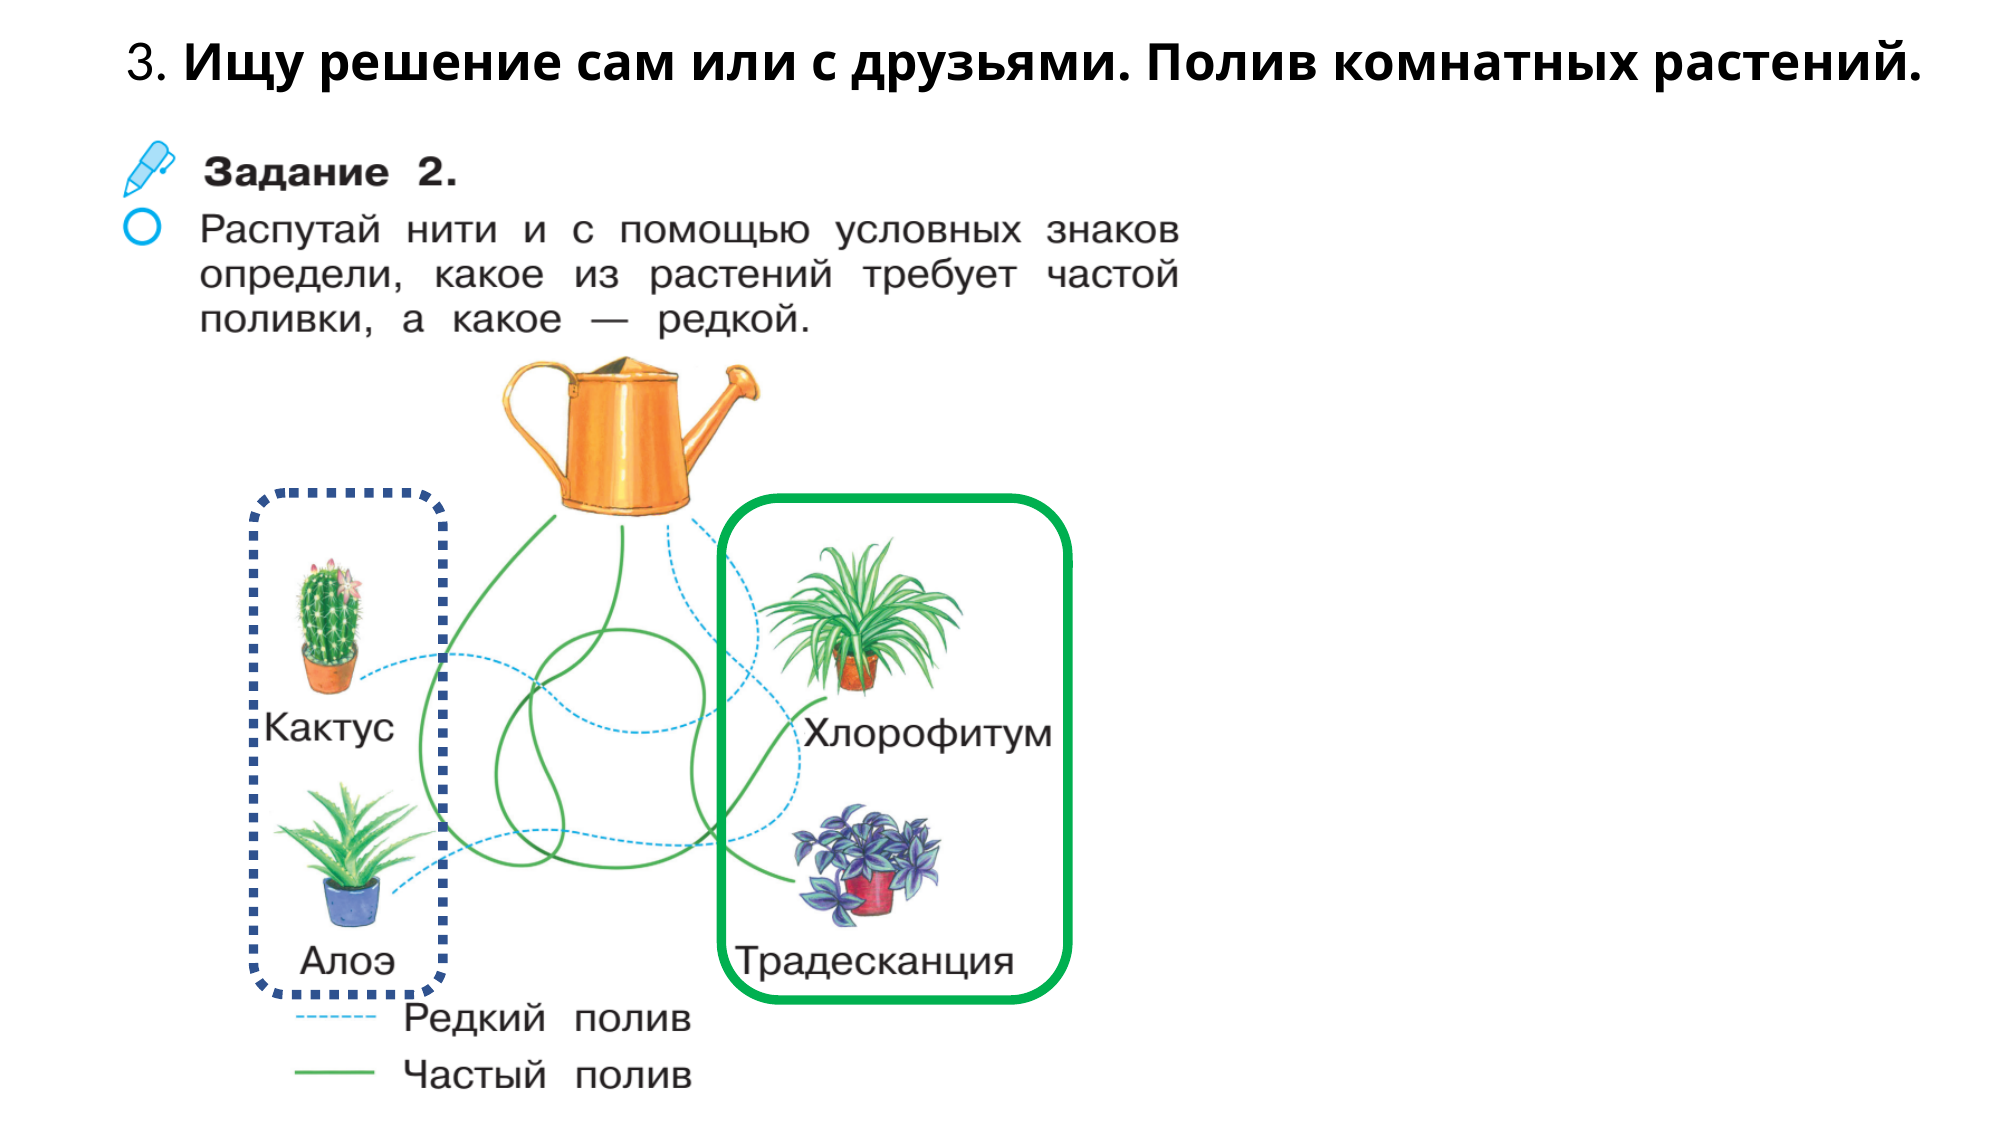

# 3. Ищу решение сам или с друзьями. Полив комнатных растений.